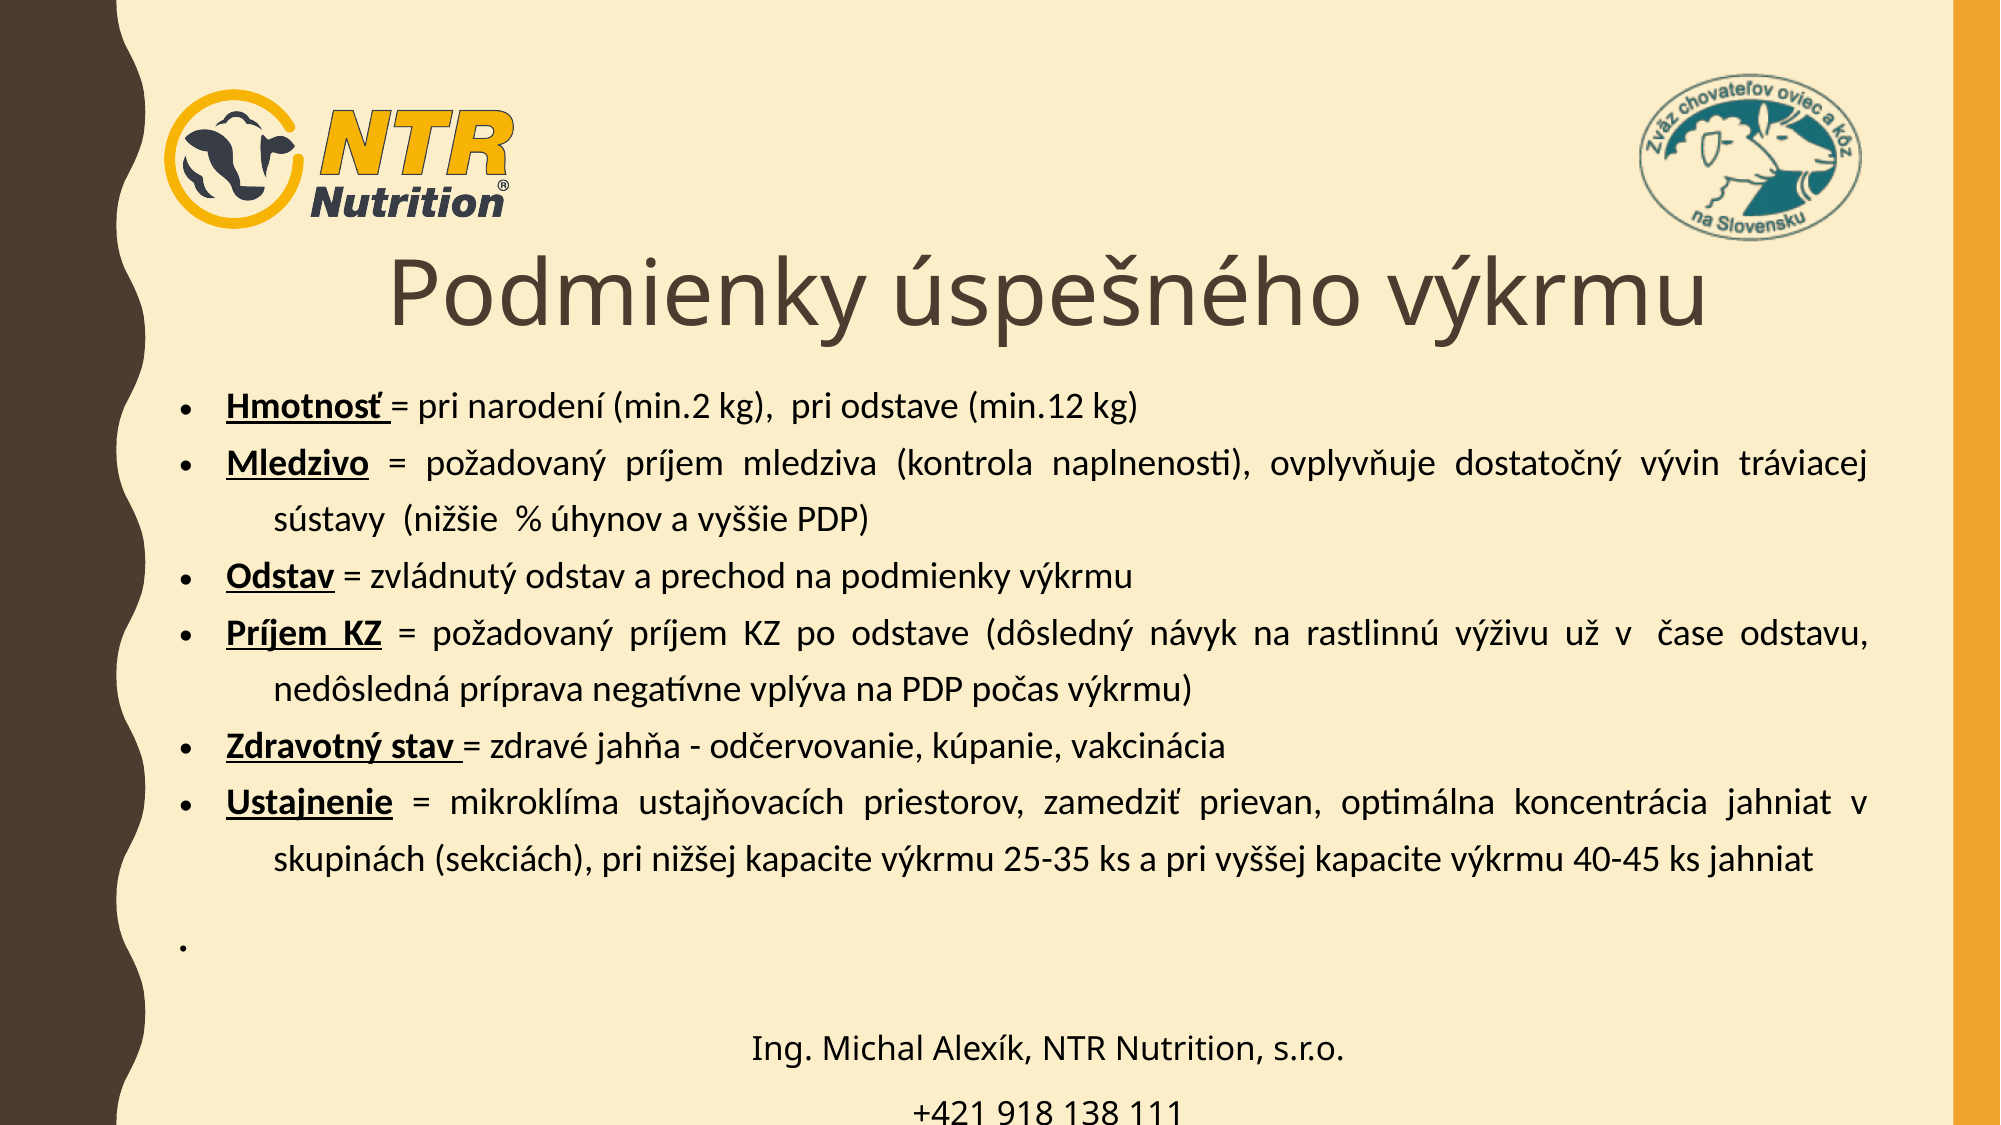

# Podmienky úspešného výkrmu
Hmotnosť = pri narodení (min.2 kg), pri odstave (min.12 kg)
Mledzivo = požadovaný príjem mledziva (kontrola naplnenosti), ovplyvňuje dostatočný vývin tráviacej sústavy (nižšie % úhynov a vyššie PDP)
Odstav = zvládnutý odstav a prechod na podmienky výkrmu
Príjem KZ = požadovaný príjem KZ po odstave (dôsledný návyk na rastlinnú výživu už v  čase odstavu, nedôsledná príprava negatívne vplýva na PDP počas výkrmu)
Zdravotný stav = zdravé jahňa - odčervovanie, kúpanie, vakcinácia
Ustajnenie = mikroklíma ustajňovacích priestorov, zamedziť prievan, optimálna koncentrácia jahniat v skupinách (sekciách), pri nižšej kapacite výkrmu 25-35 ks a pri vyššej kapacite výkrmu 40-45 ks jahniat
Ing. Michal Alexík, NTR Nutrition, s.r.o.
+421 918 138 111